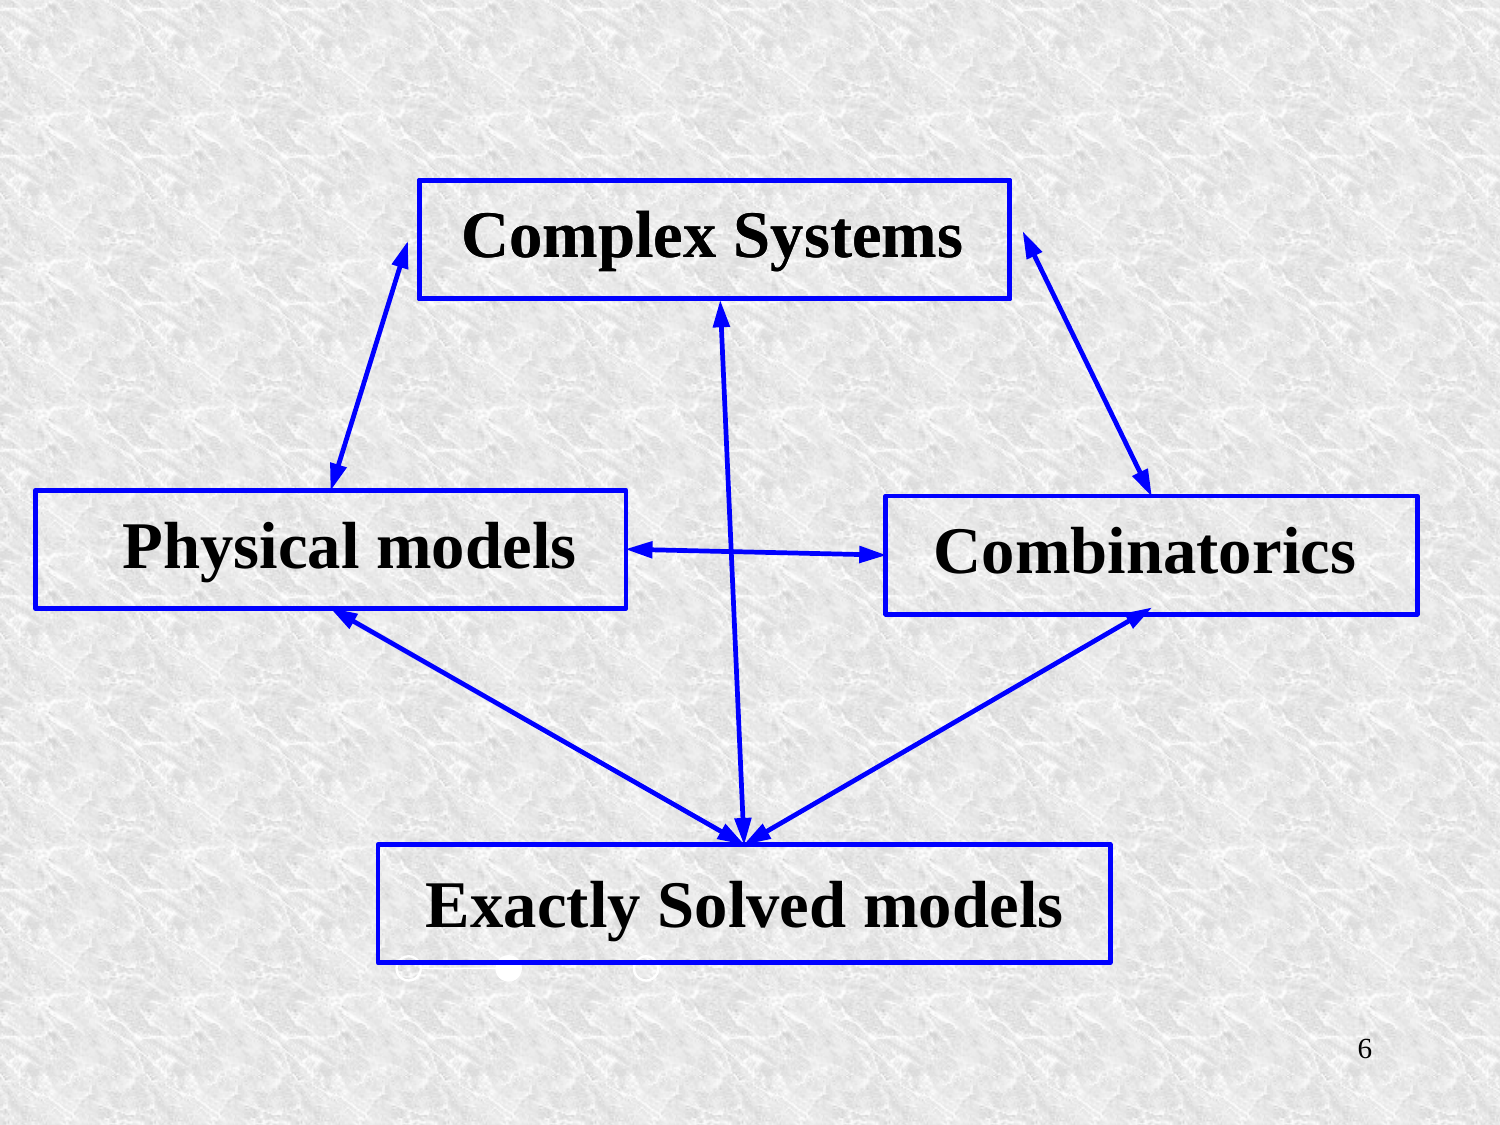

Complex Systems
Complex Systems
Physical models
Combinatorics
Exactly Solved models
6